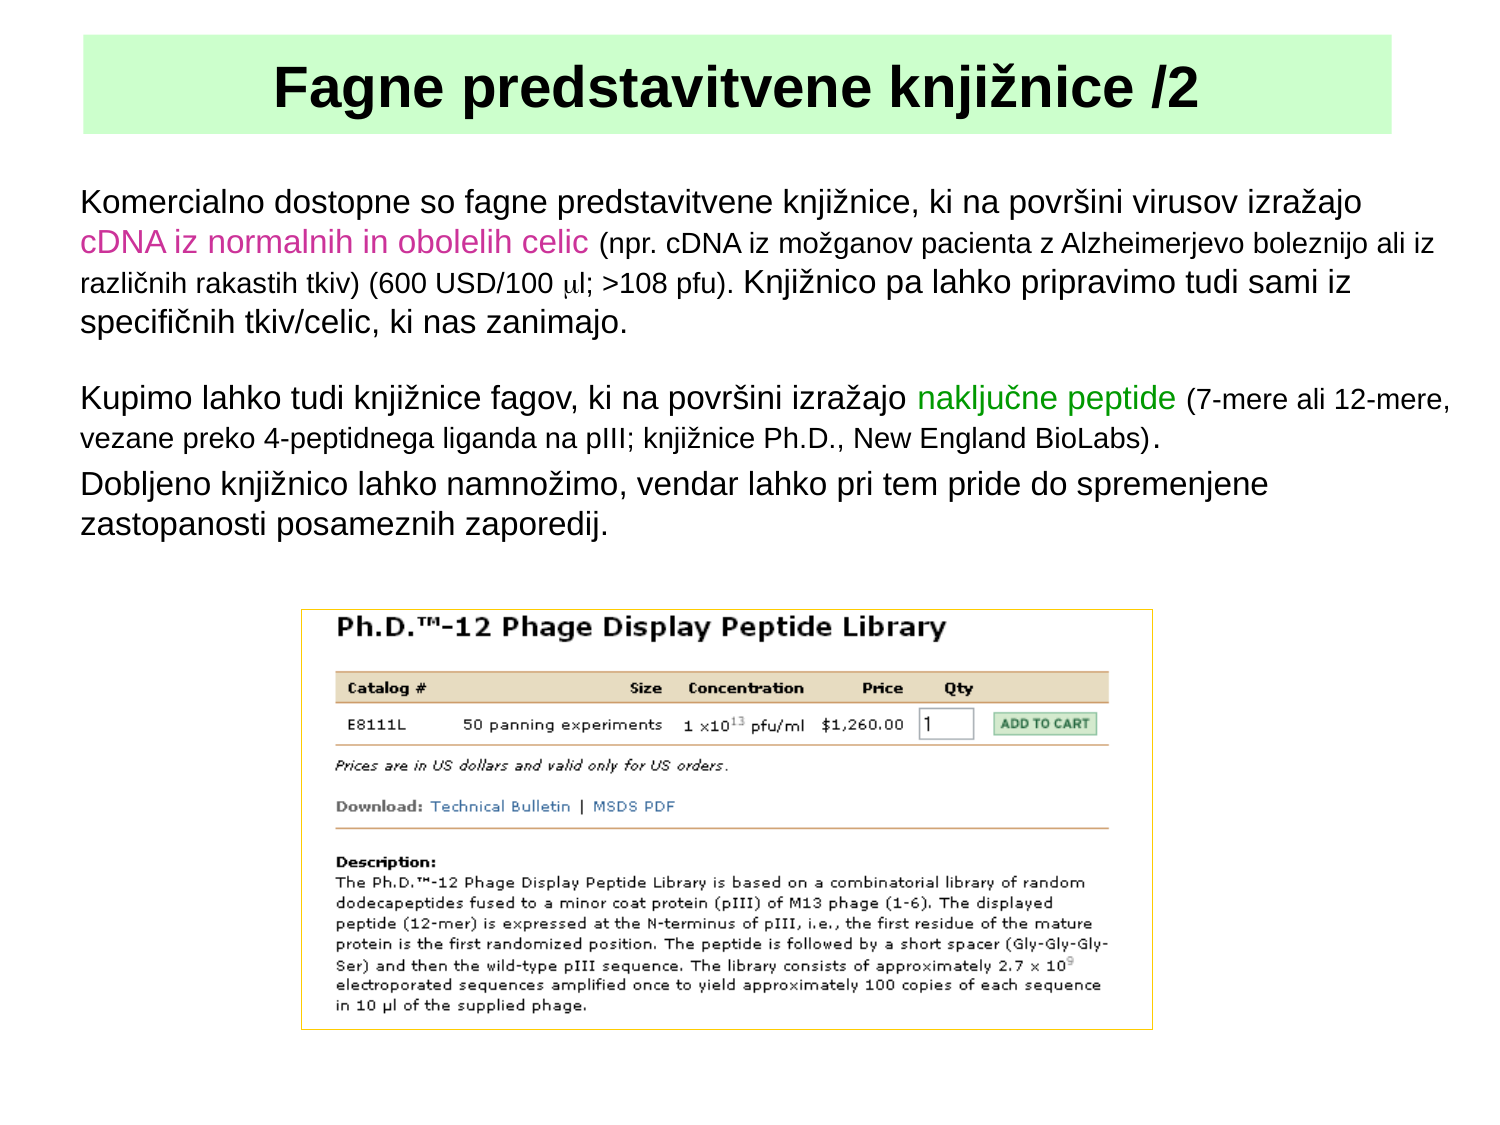

# Fagne predstavitvene knjižnice /2
Komercialno dostopne so fagne predstavitvene knjižnice, ki na površini virusov izražajo cDNA iz normalnih in obolelih celic (npr. cDNA iz možganov pacienta z Alzheimerjevo boleznijo ali iz različnih rakastih tkiv) (600 USD/100 ml; >108 pfu). Knjižnico pa lahko pripravimo tudi sami iz specifičnih tkiv/celic, ki nas zanimajo.
Kupimo lahko tudi knjižnice fagov, ki na površini izražajo naključne peptide (7-mere ali 12-mere, vezane preko 4-peptidnega liganda na pIII; knjižnice Ph.D., New England BioLabs).
Dobljeno knjižnico lahko namnožimo, vendar lahko pri tem pride do spremenjene zastopanosti posameznih zaporedij.